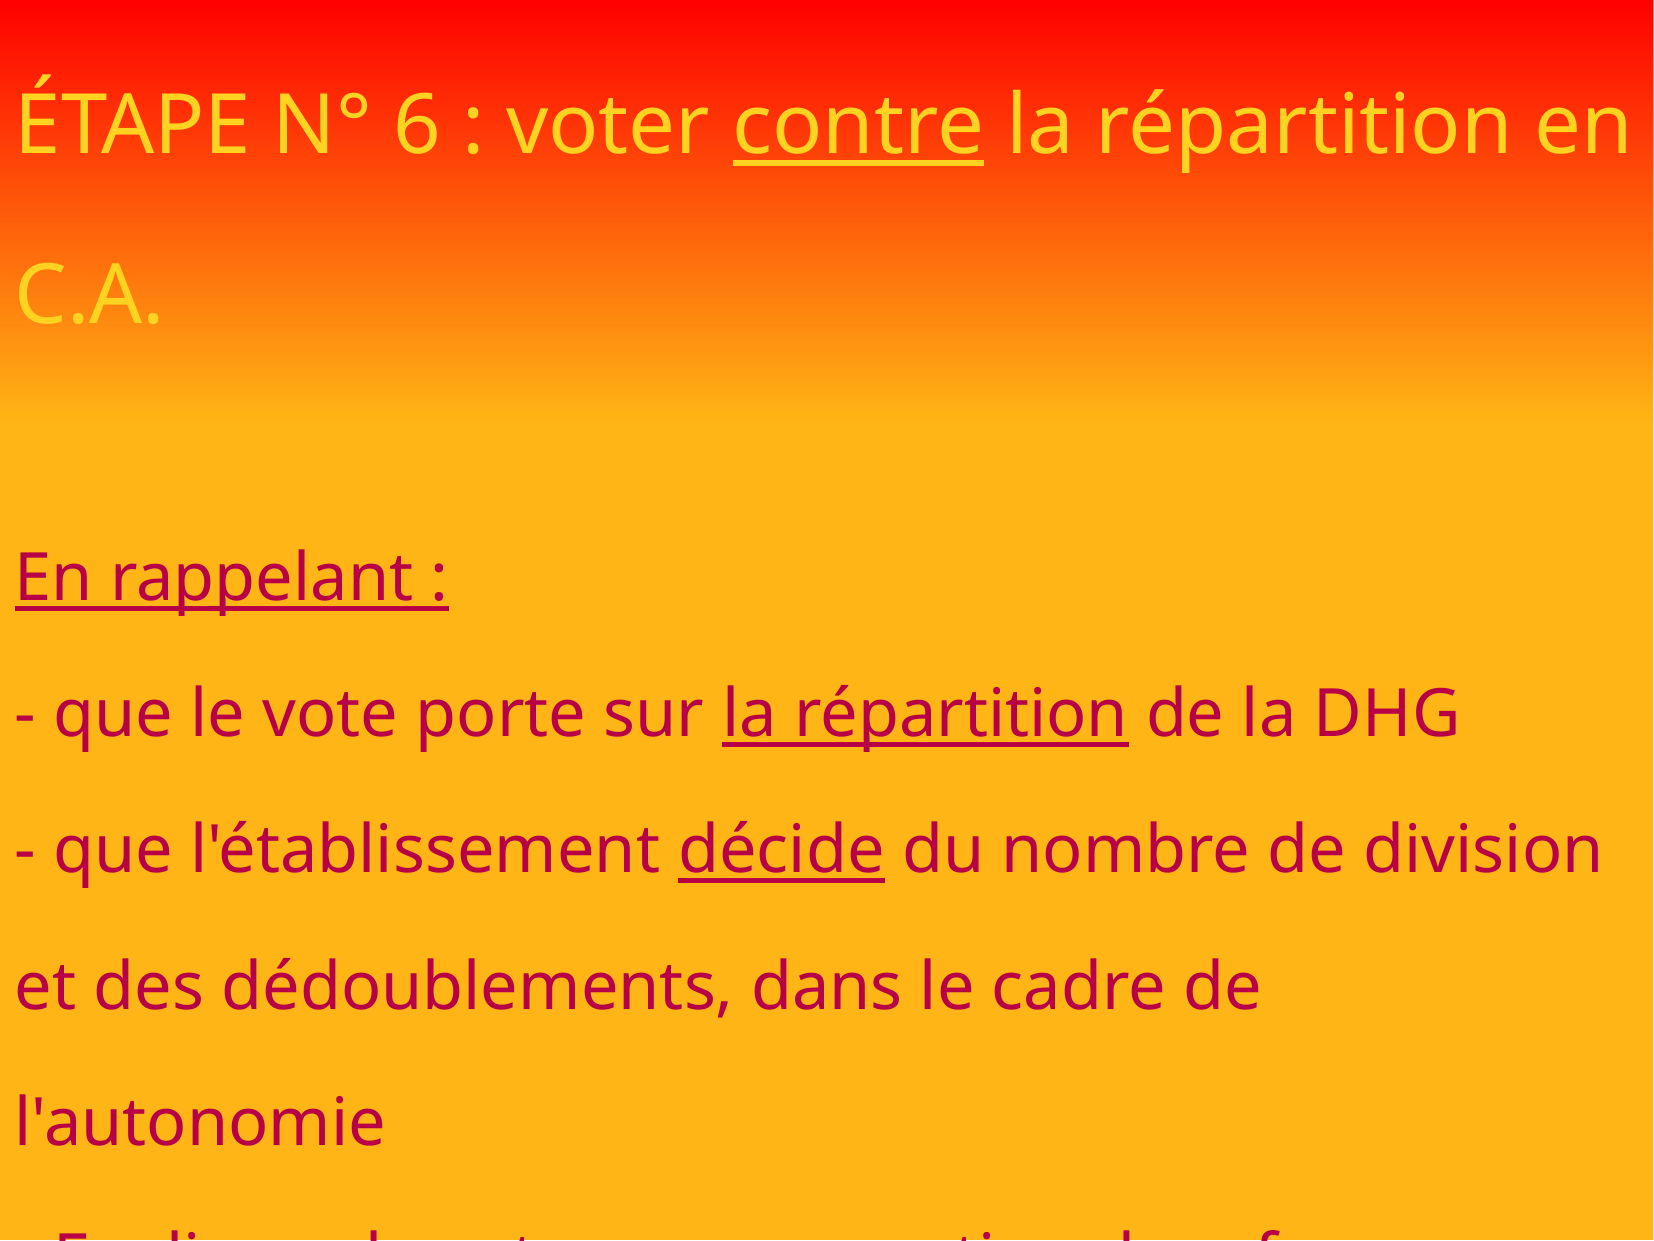

ÉTAPE N° 6 : voter contre la répartition en C.A.
En rappelant :
- que le vote porte sur la répartition de la DHG
- que l'établissement décide du nombre de division et des dédoublements, dans le cadre de l'autonomie
- Expliquer le vote par une motion de refus
- Dénoncer les HSA
- Informer les parents (tracts, réunions d'information)